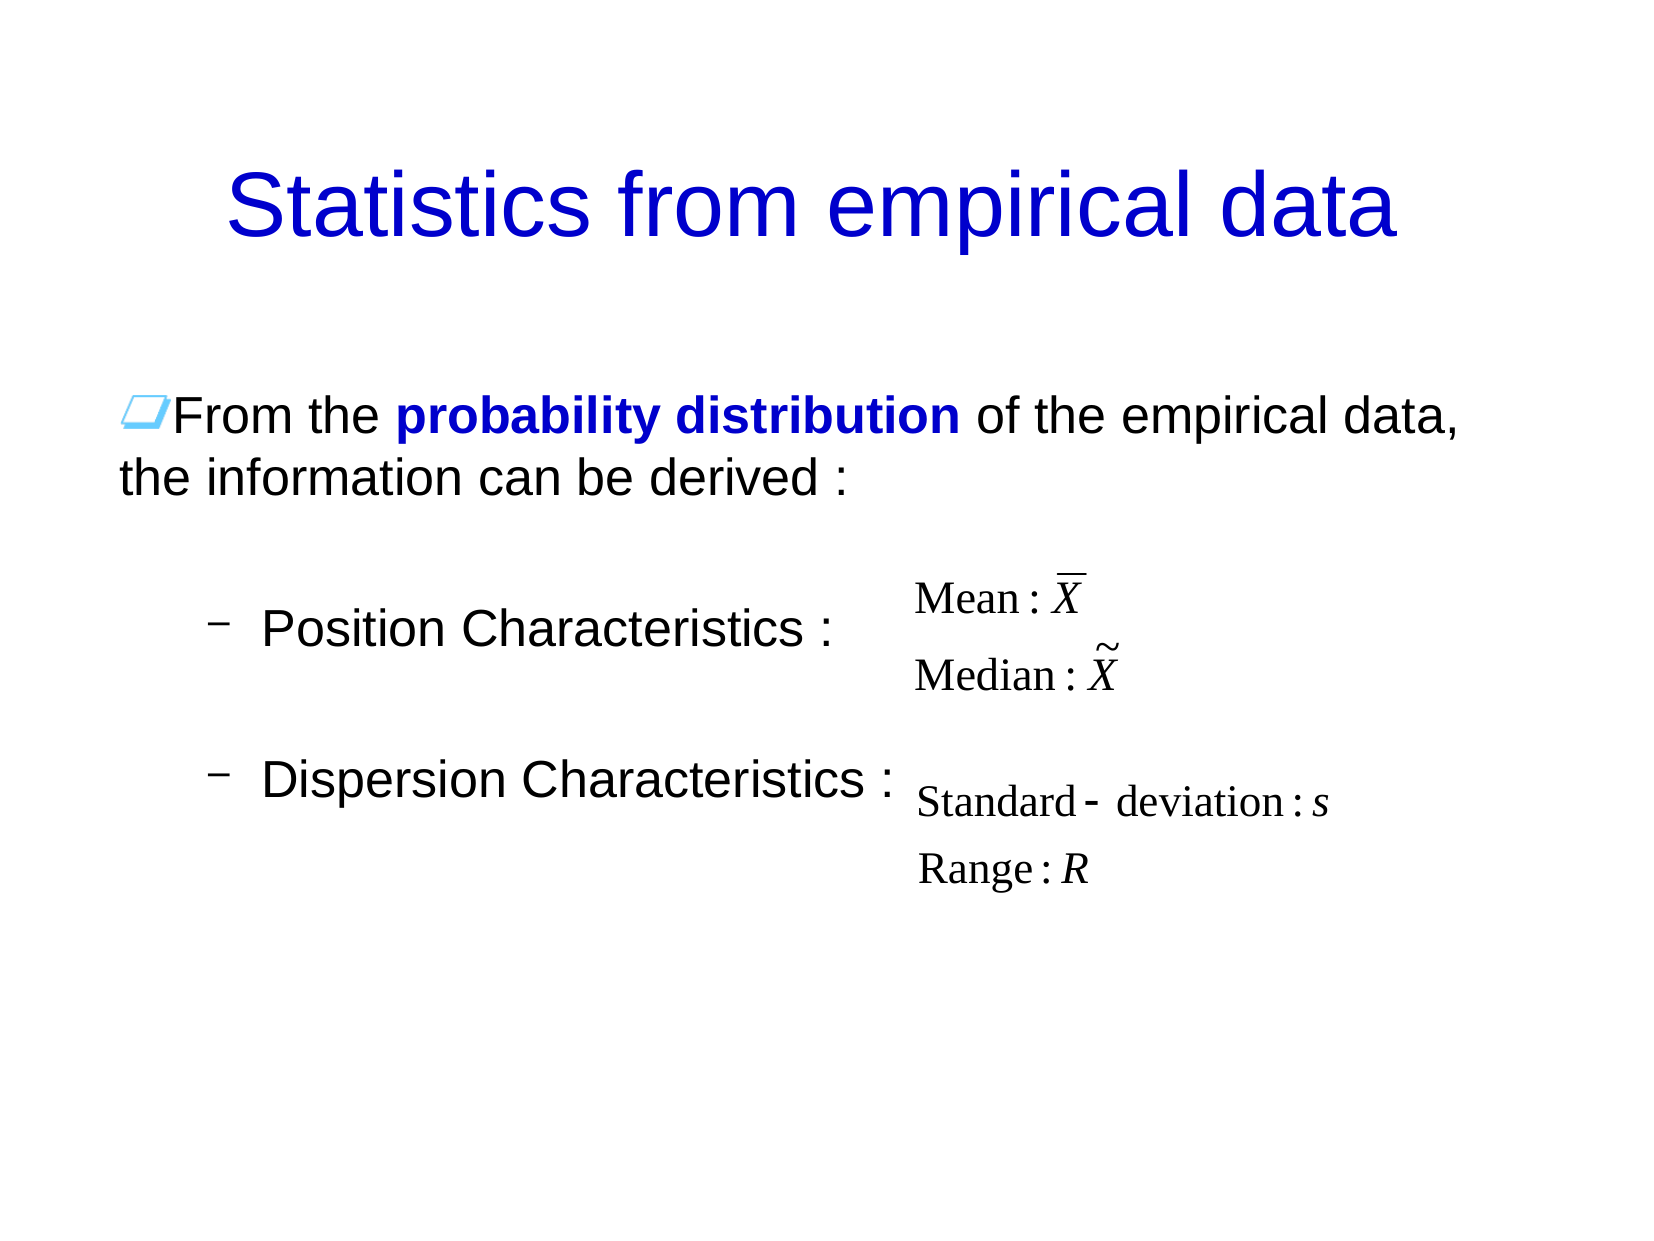

# Statistics from empirical data
From the probability distribution of the empirical data, the information can be derived :
Position Characteristics :
Dispersion Characteristics :